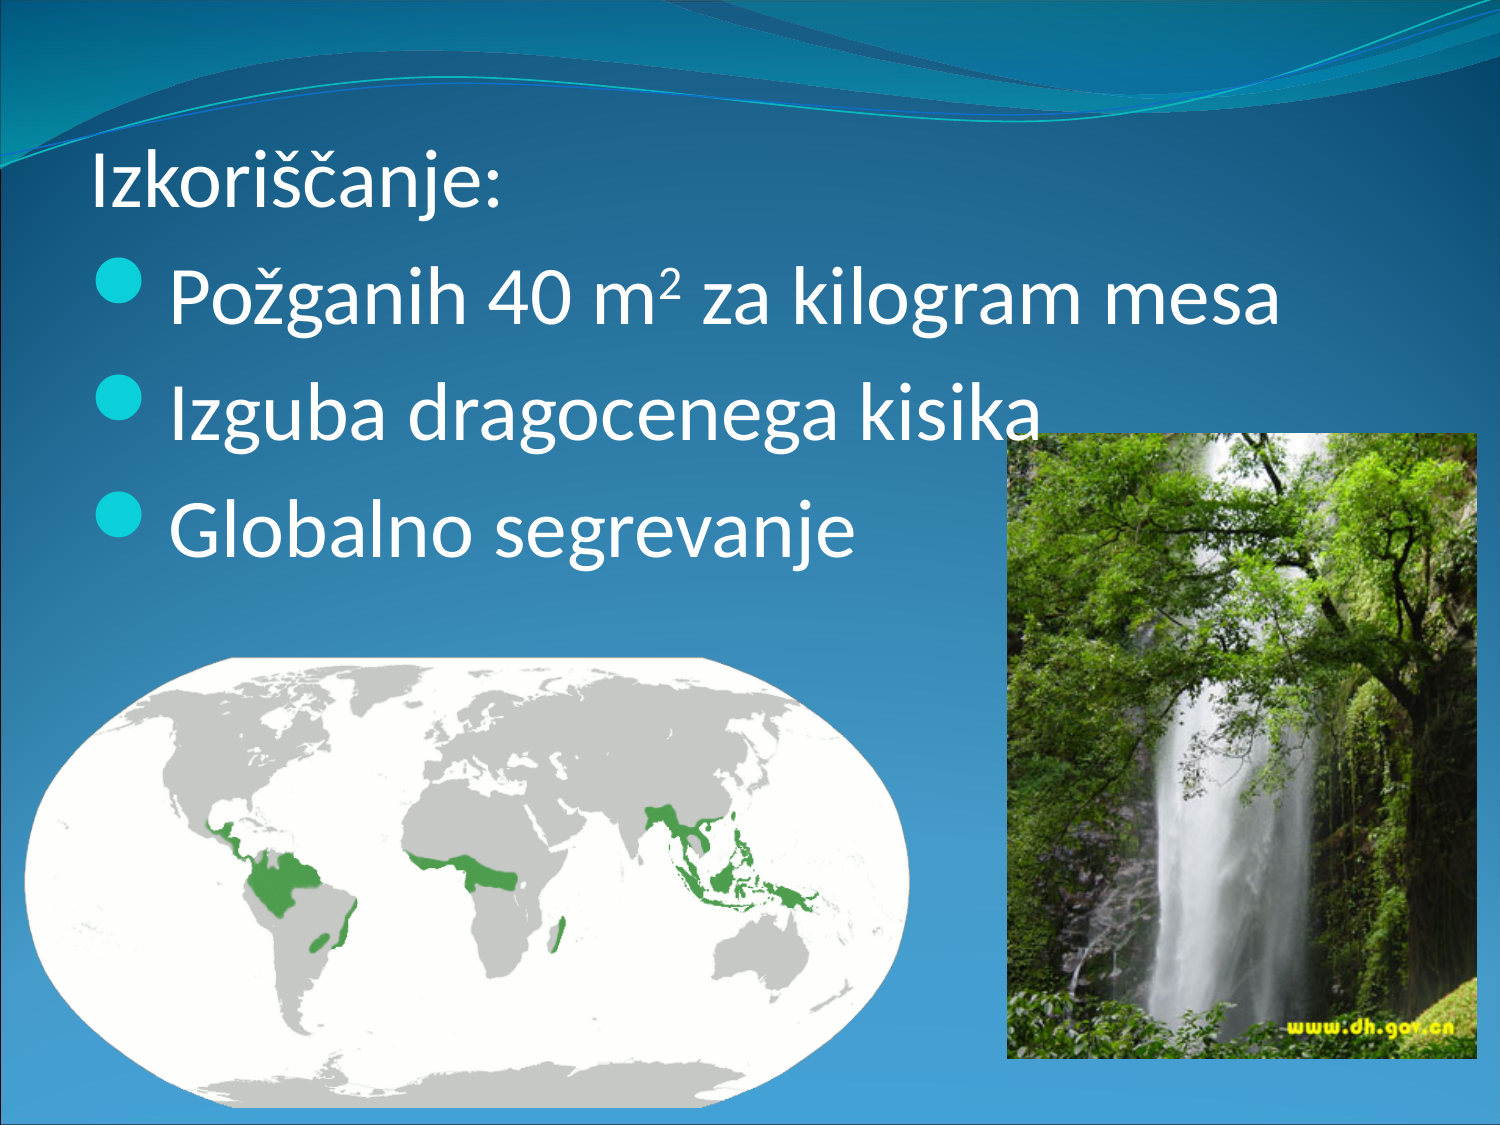

Izkoriščanje:
Požganih 40 m2 za kilogram mesa
Izguba dragocenega kisika
Globalno segrevanje